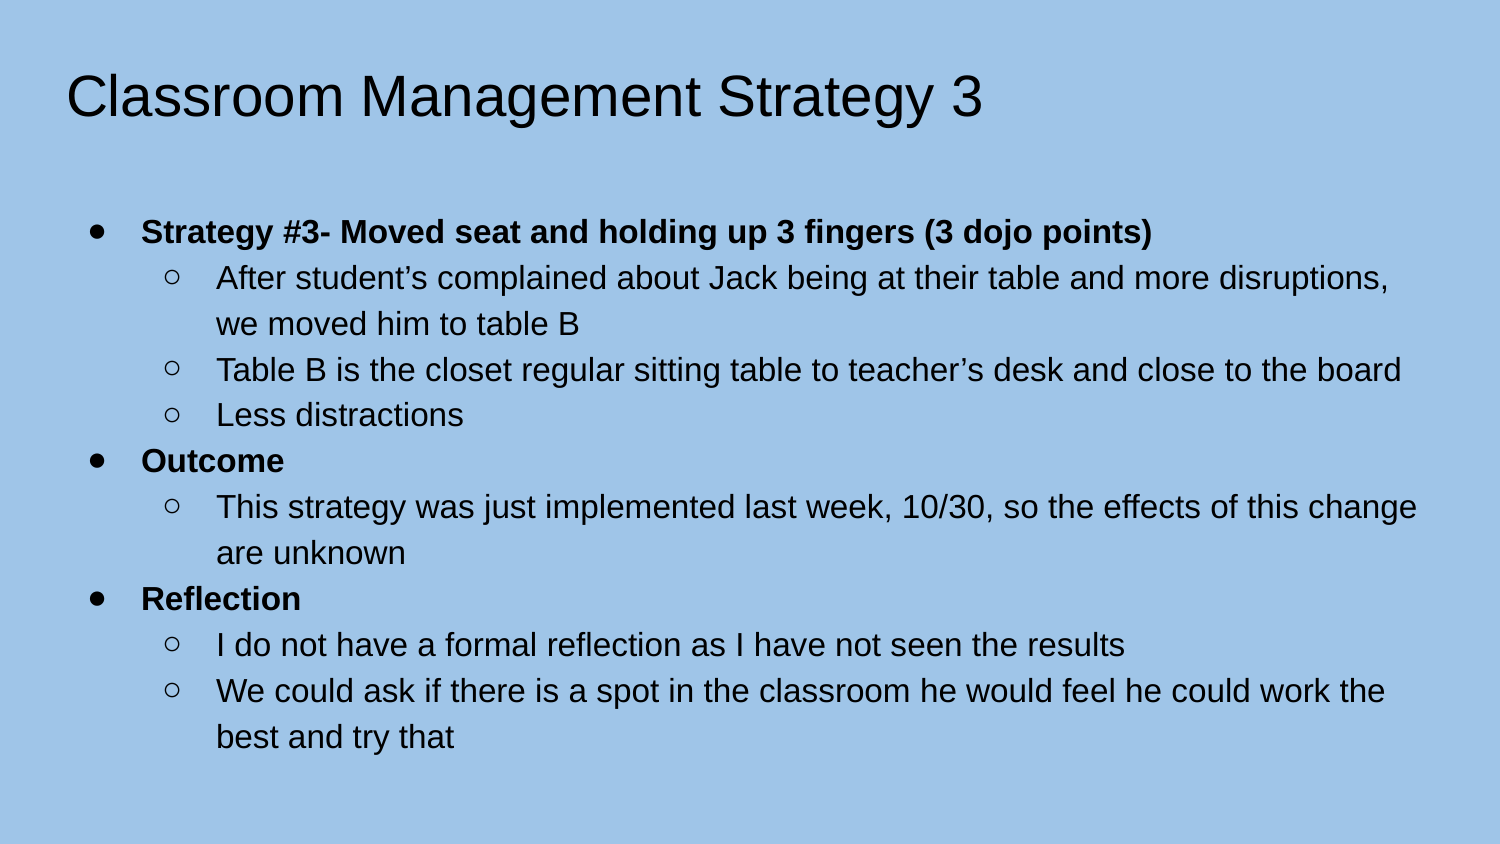

# Classroom Management Strategy 3
Strategy #3- Moved seat and holding up 3 fingers (3 dojo points)
After student’s complained about Jack being at their table and more disruptions, we moved him to table B
Table B is the closet regular sitting table to teacher’s desk and close to the board
Less distractions
Outcome
This strategy was just implemented last week, 10/30, so the effects of this change are unknown
Reflection
I do not have a formal reflection as I have not seen the results
We could ask if there is a spot in the classroom he would feel he could work the best and try that